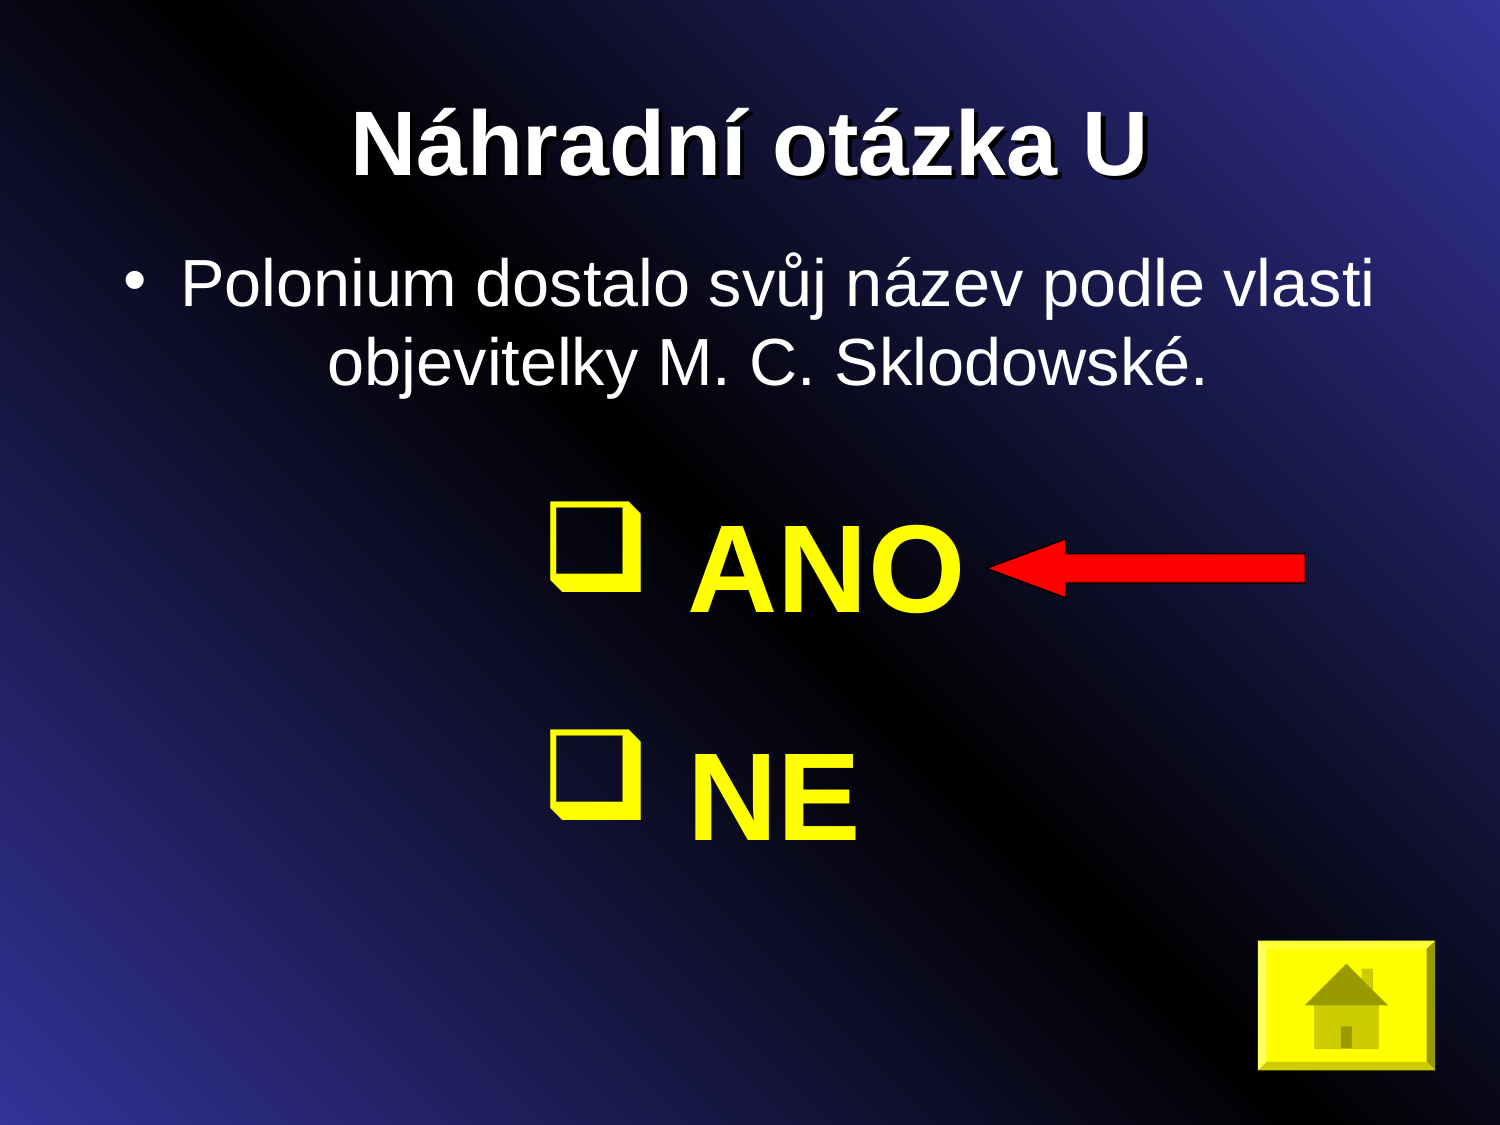

# Náhradní otázka U
Polonium dostalo svůj název podle vlasti objevitelky M. C. Sklodowské.
 ANO
 NE